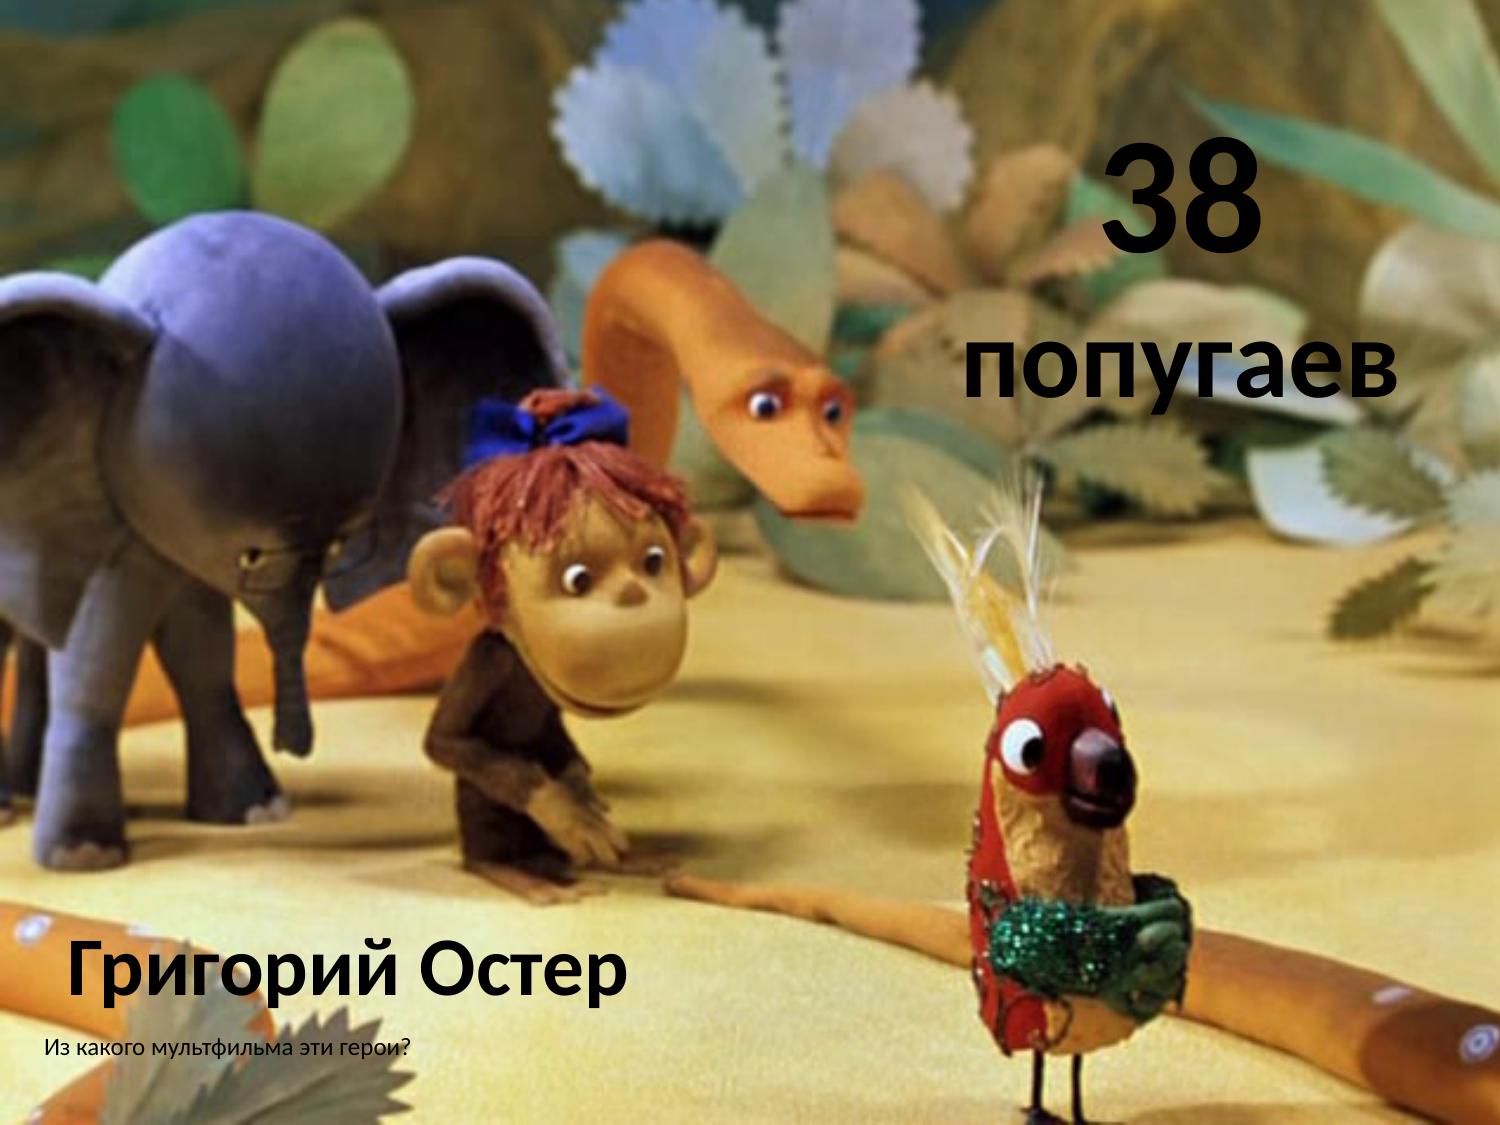

#
38 попугаев
Григорий Остер
Из какого мультфильма эти герои?